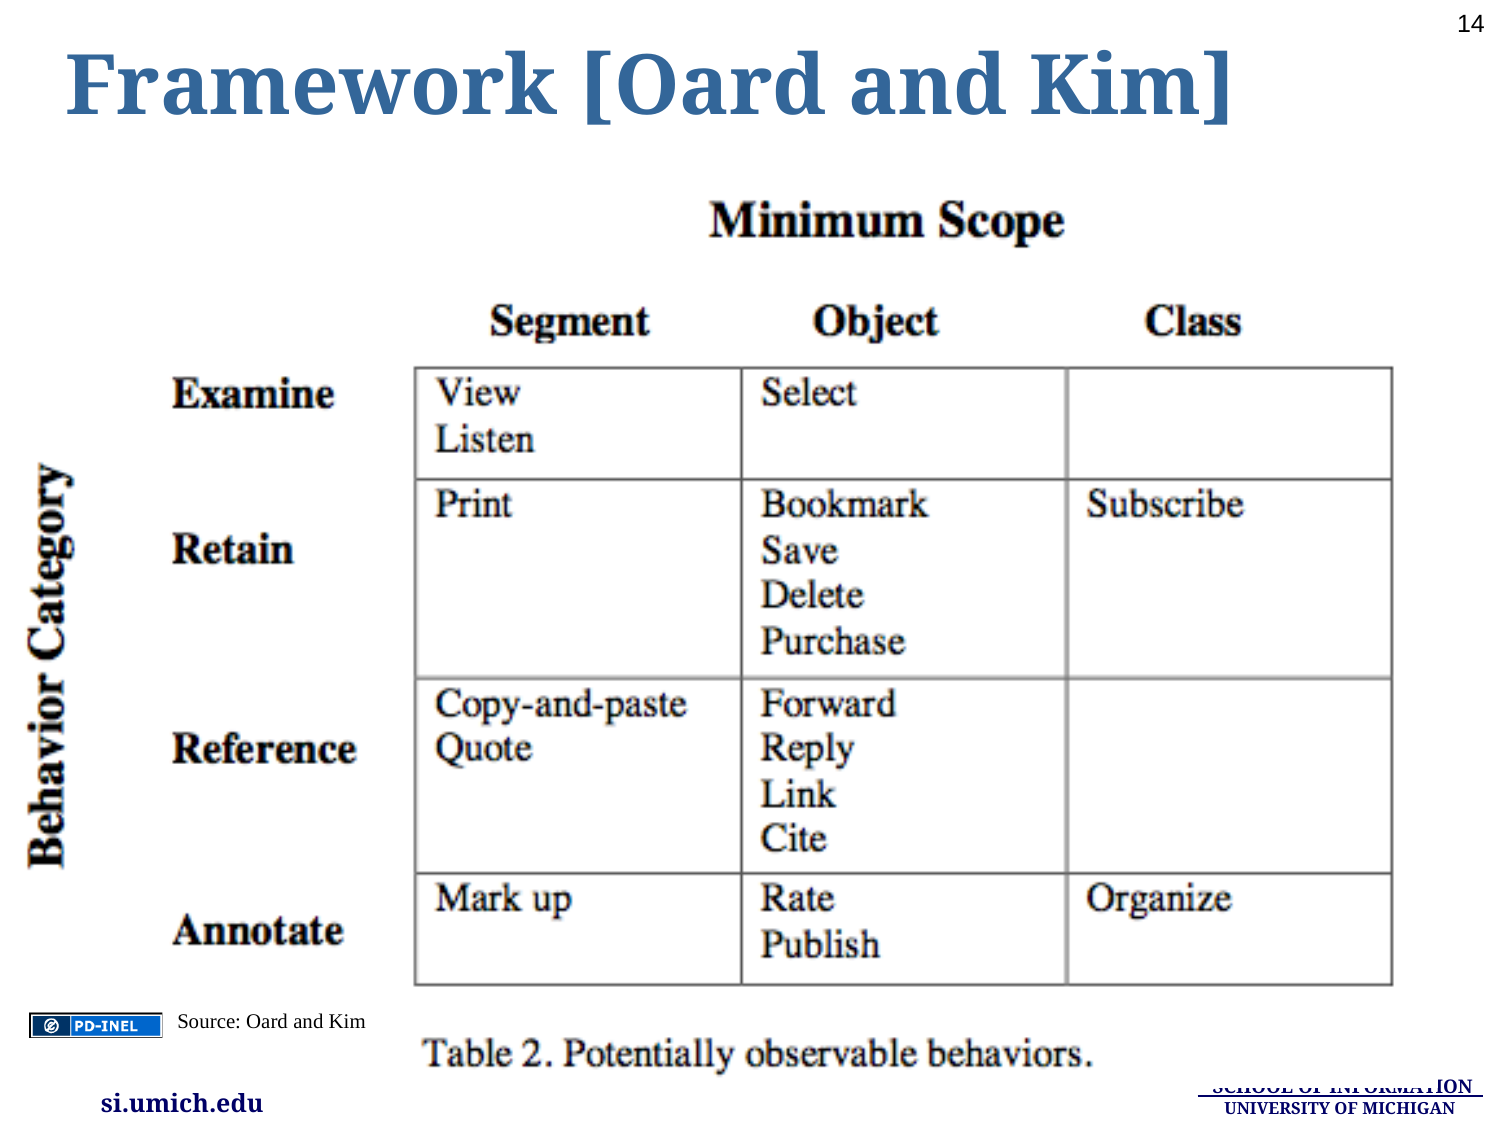

# Framework [Oard and Kim]
Source: Oard and Kim